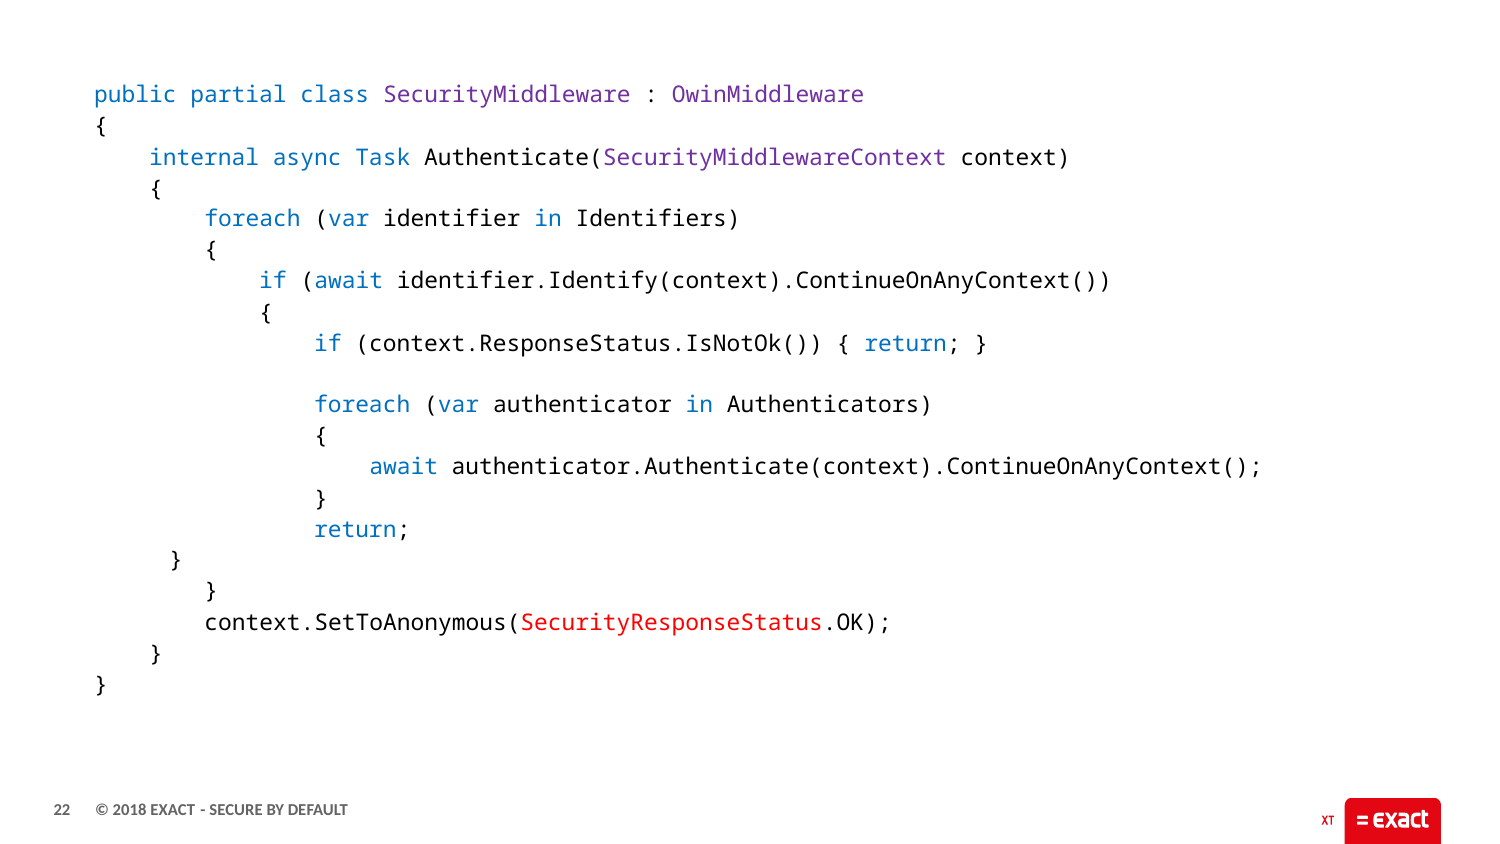

# public partial class SecurityMiddleware : OwinMiddleware
{
 internal async Task Authenticate(SecurityMiddlewareContext context)
 {
 foreach (var identifier in Identifiers)
 {
 if (await identifier.Identify(context).ContinueOnAnyContext())
 {
 if (context.ResponseStatus.IsNotOk()) { return; }
 foreach (var authenticator in Authenticators)
 {
 await authenticator.Authenticate(context).ContinueOnAnyContext();
 }
 return;
	}
 }
 context.SetToAnonymous(SecurityResponseStatus.OK);
 }
}
- Secure by default